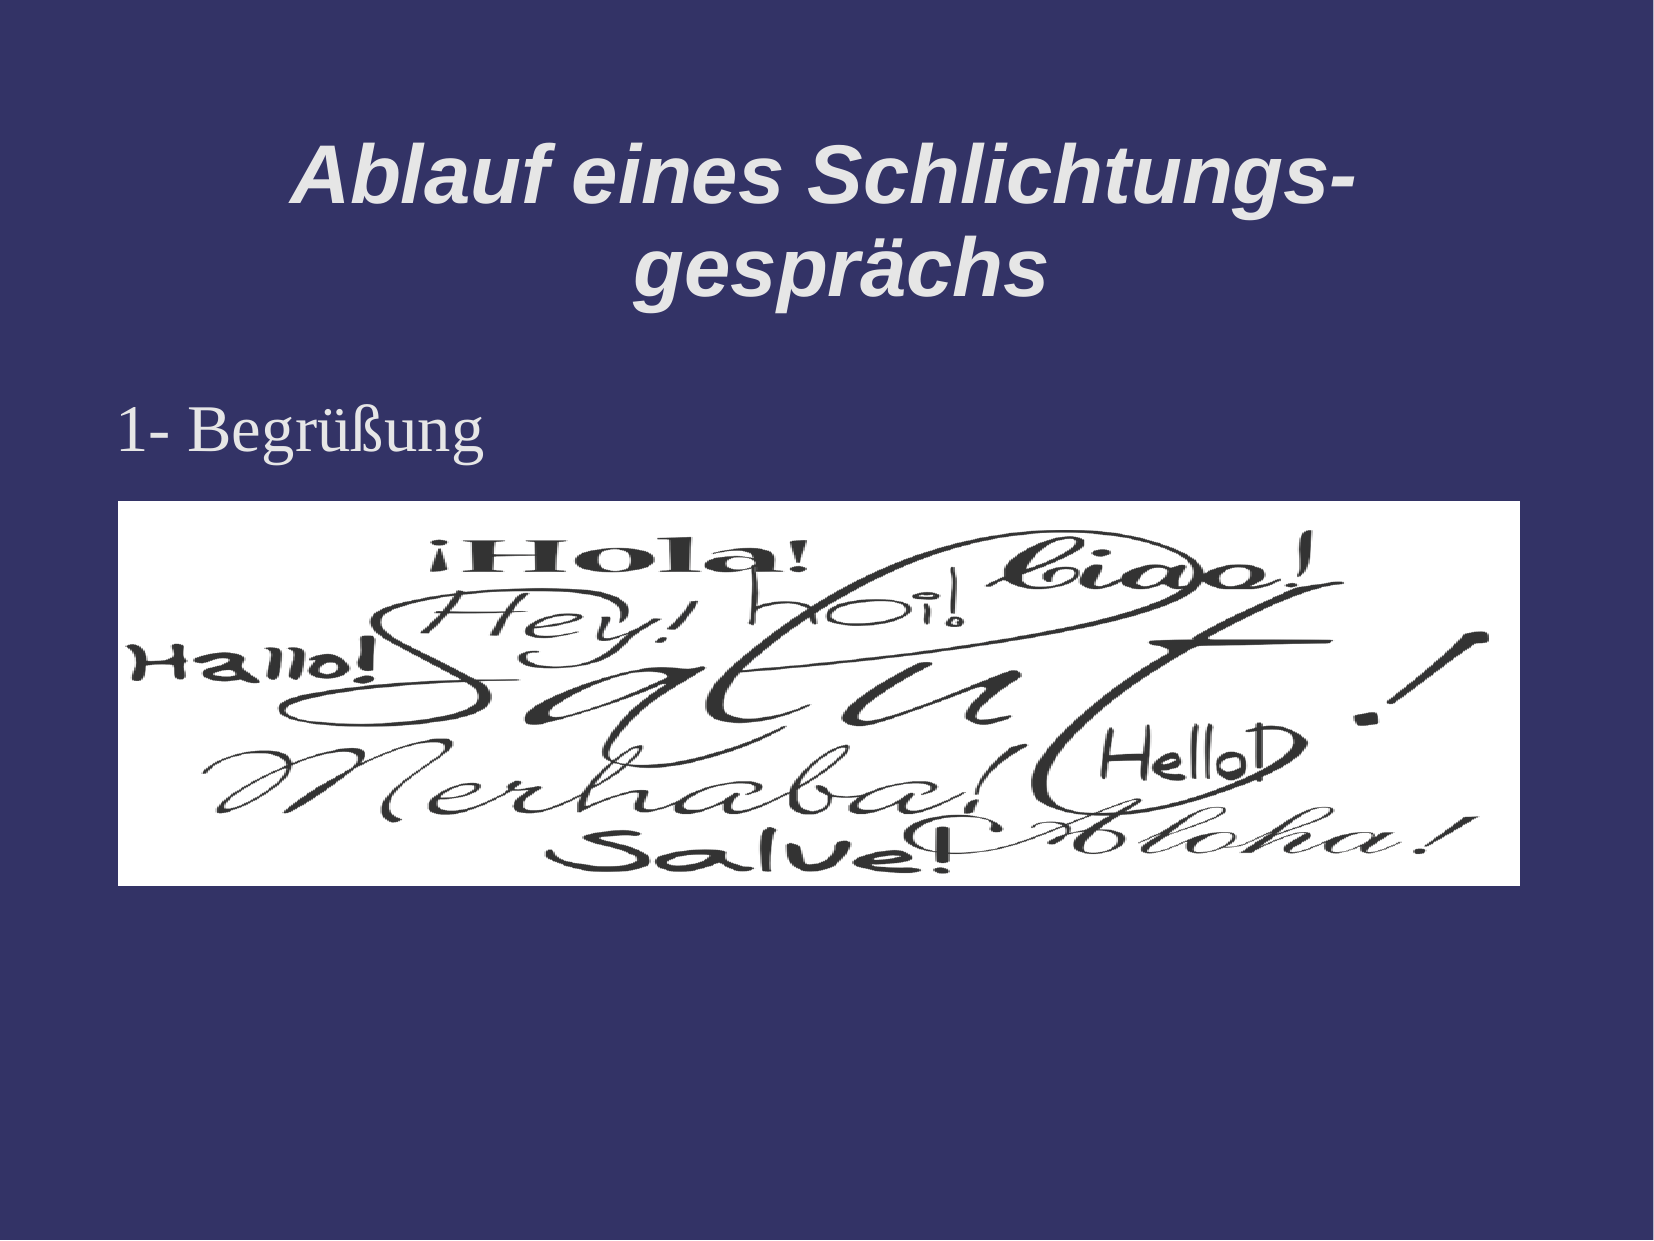

# Ablauf eines Schlichtungs- gesprächs
1- Begrüßung